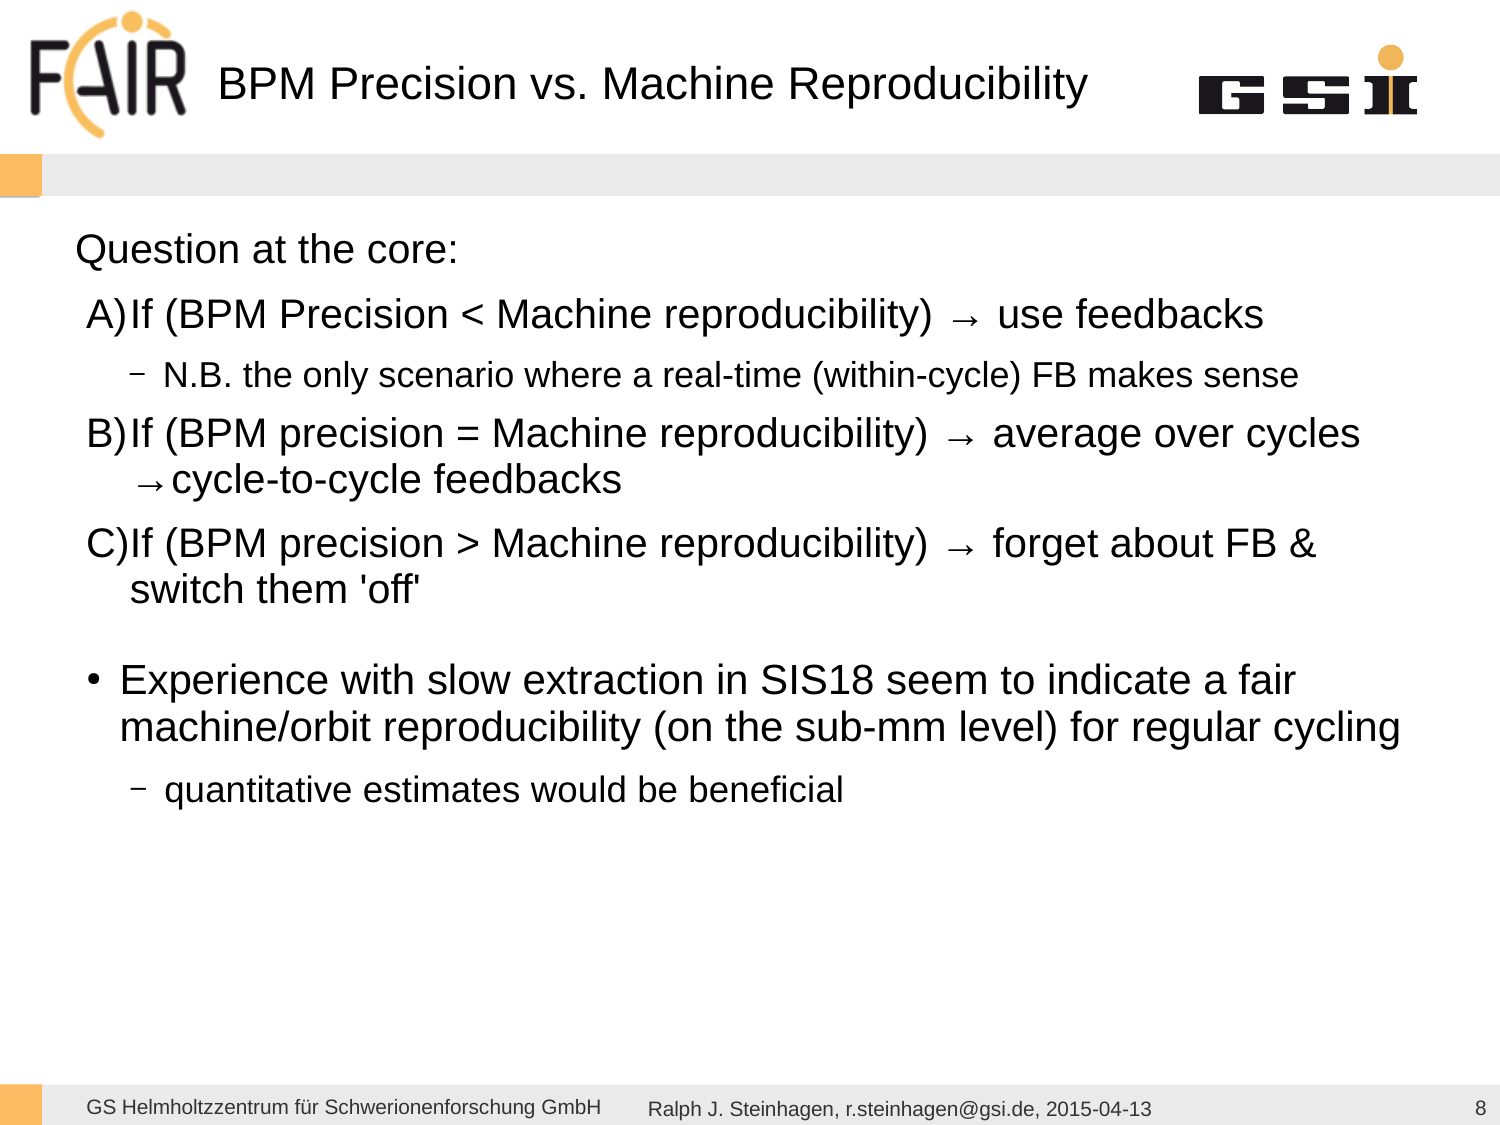

# BPM Precision vs. Machine Reproducibility
Question at the core:
If (BPM Precision < Machine reproducibility) → use feedbacks
N.B. the only scenario where a real-time (within-cycle) FB makes sense
If (BPM precision = Machine reproducibility) → average over cycles →cycle-to-cycle feedbacks
If (BPM precision > Machine reproducibility) → forget about FB & switch them 'off'
Experience with slow extraction in SIS18 seem to indicate a fair machine/orbit reproducibility (on the sub-mm level) for regular cycling
quantitative estimates would be beneficial